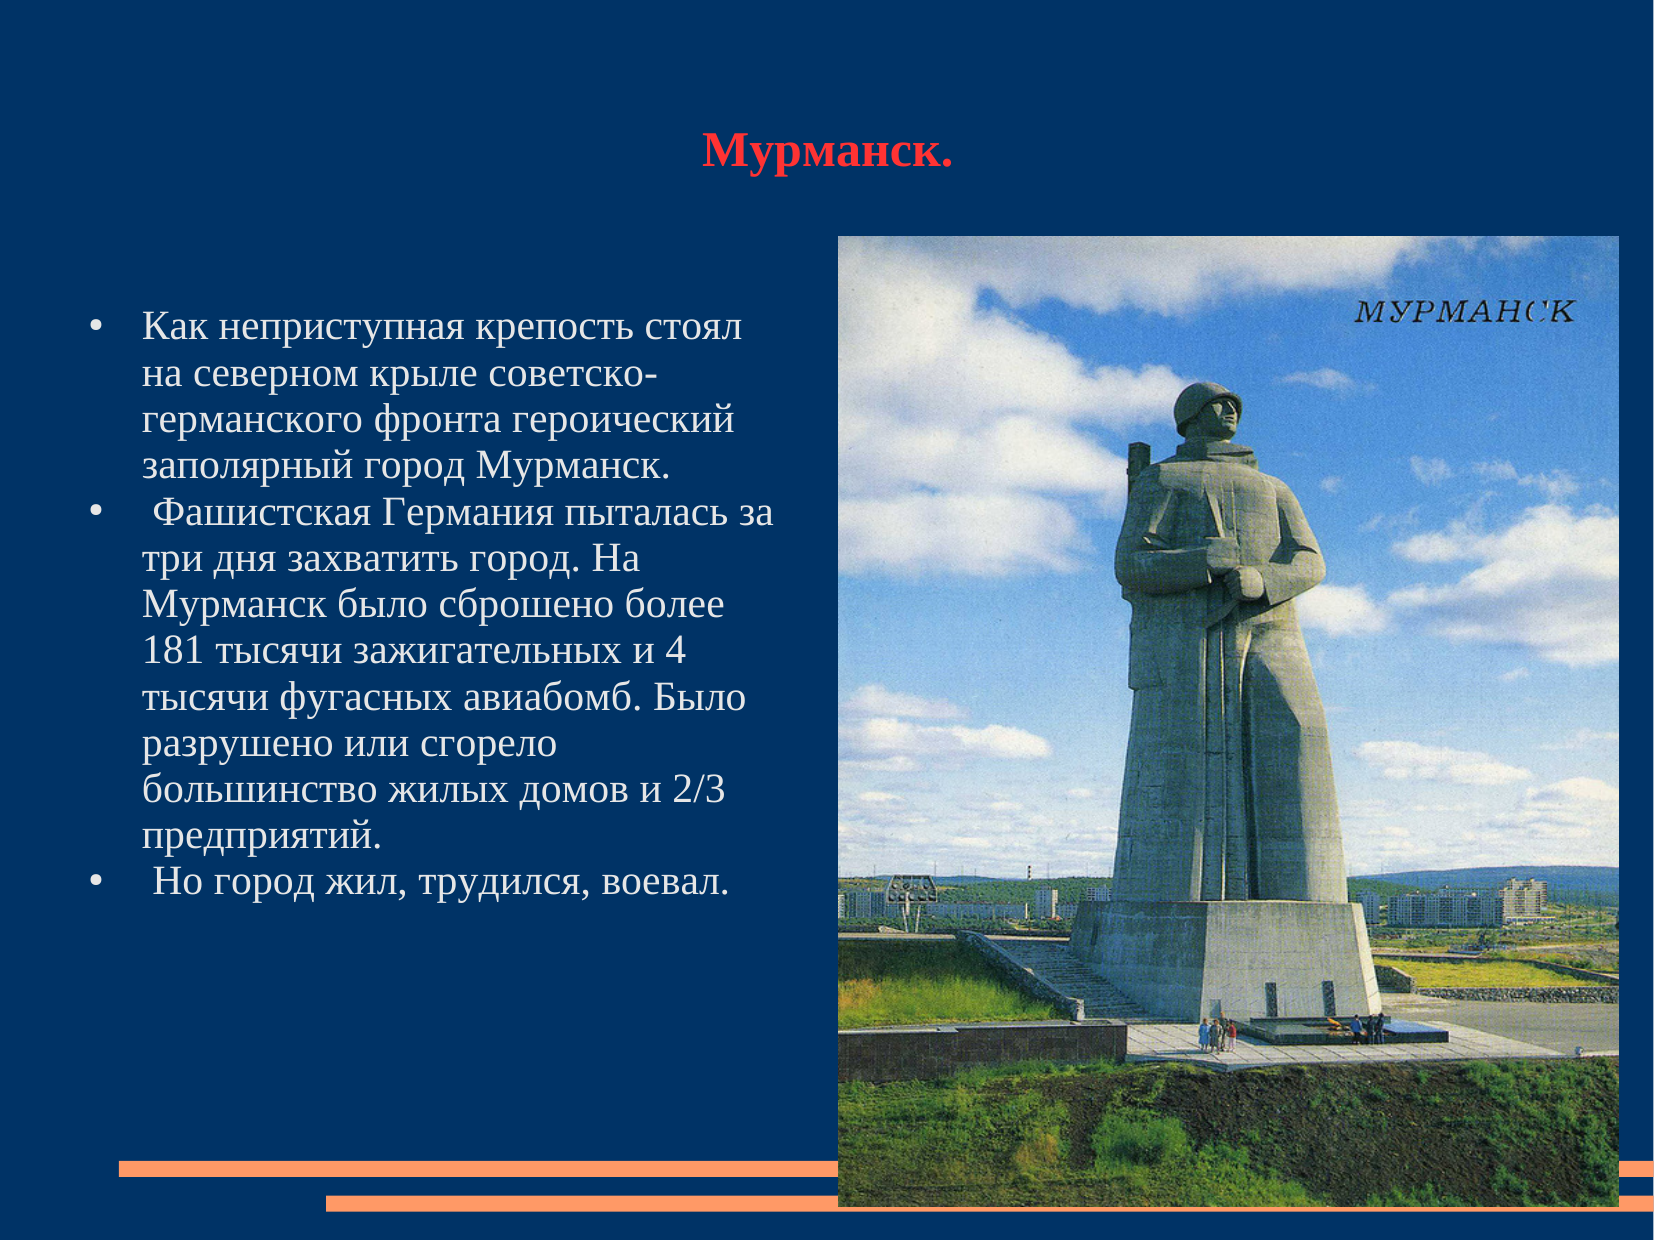

#
Мурманск.
Как неприступная крепость стоял на северном крыле советско- германского фронта героический заполярный город Мурманск.
 Фашистская Германия пыталась за три дня захватить город. На Мурманск было сброшено более 181 тысячи зажигательных и 4 тысячи фугасных авиабомб. Было разрушено или сгорело большинство жилых домов и 2/3 предприятий.
 Но город жил, трудился, воевал.